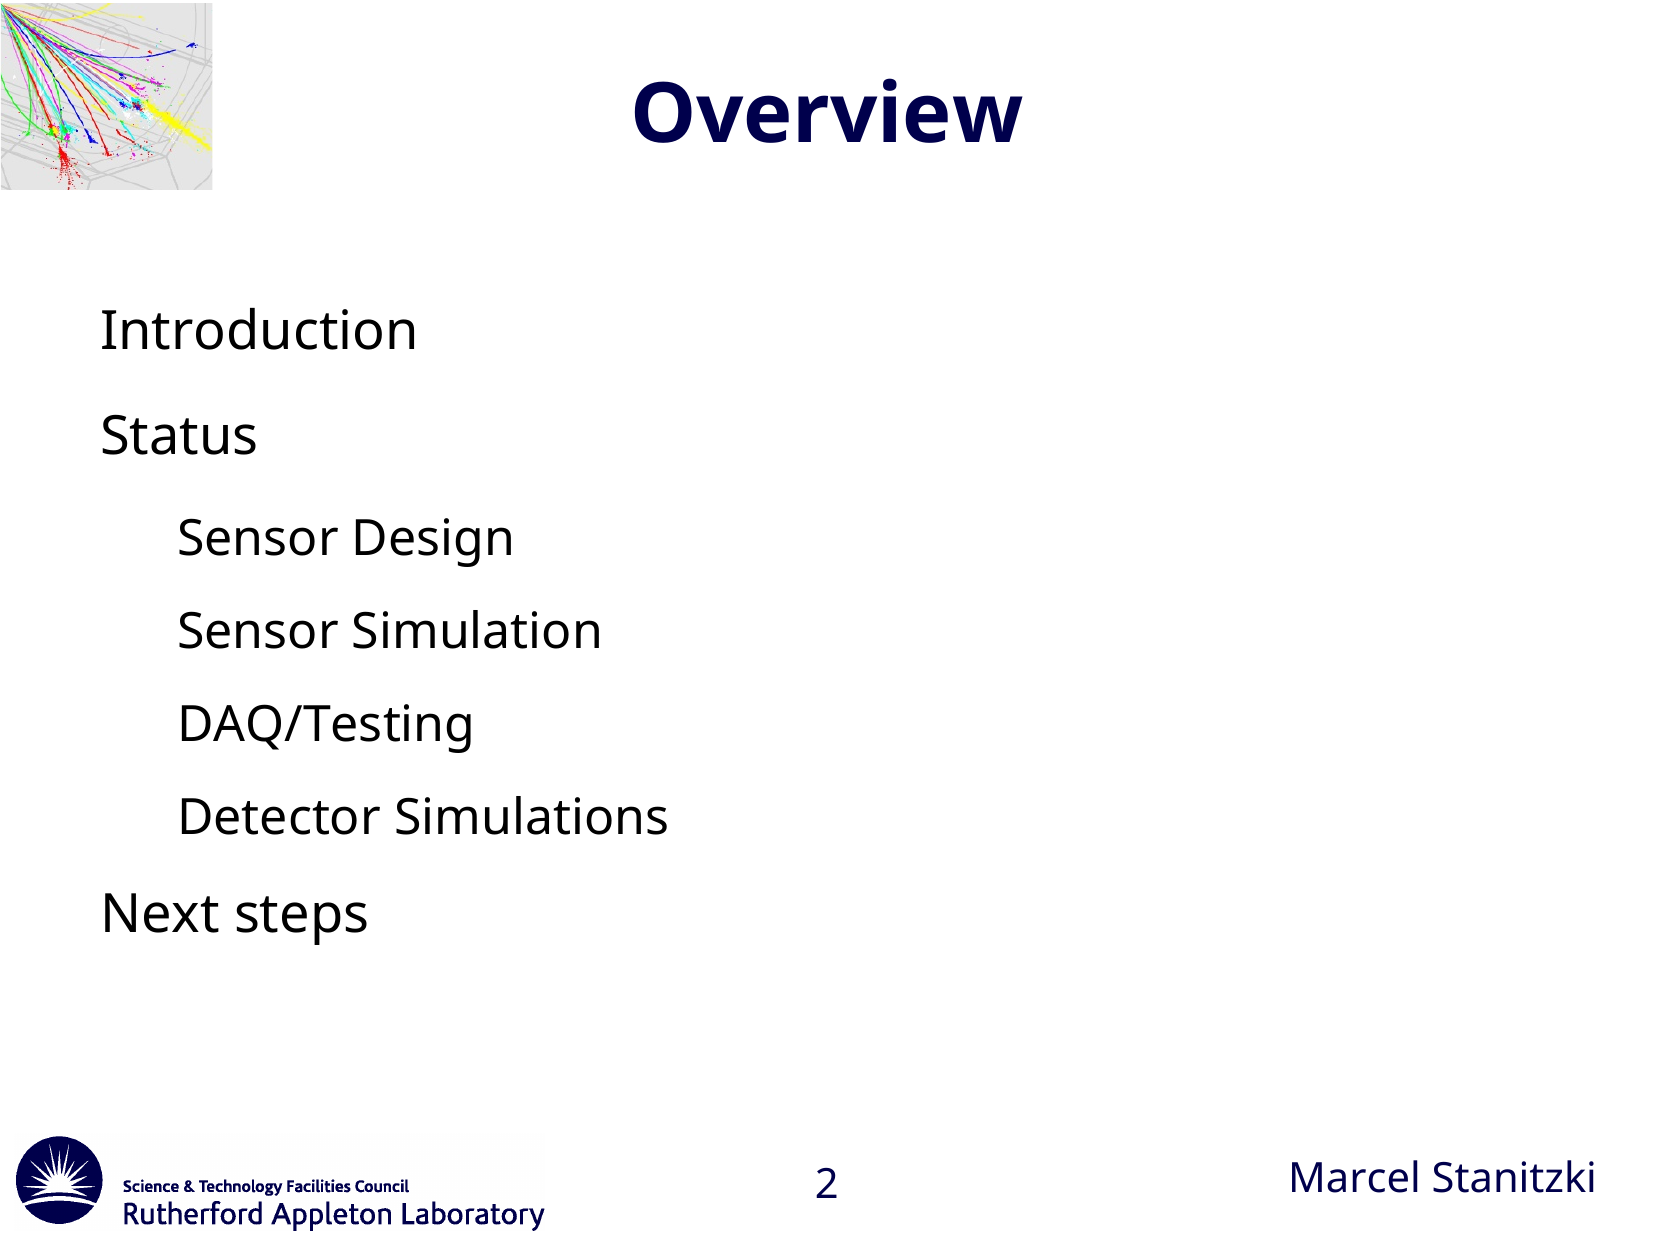

# Overview
Introduction
Status
Sensor Design
Sensor Simulation
DAQ/Testing
Detector Simulations
Next steps